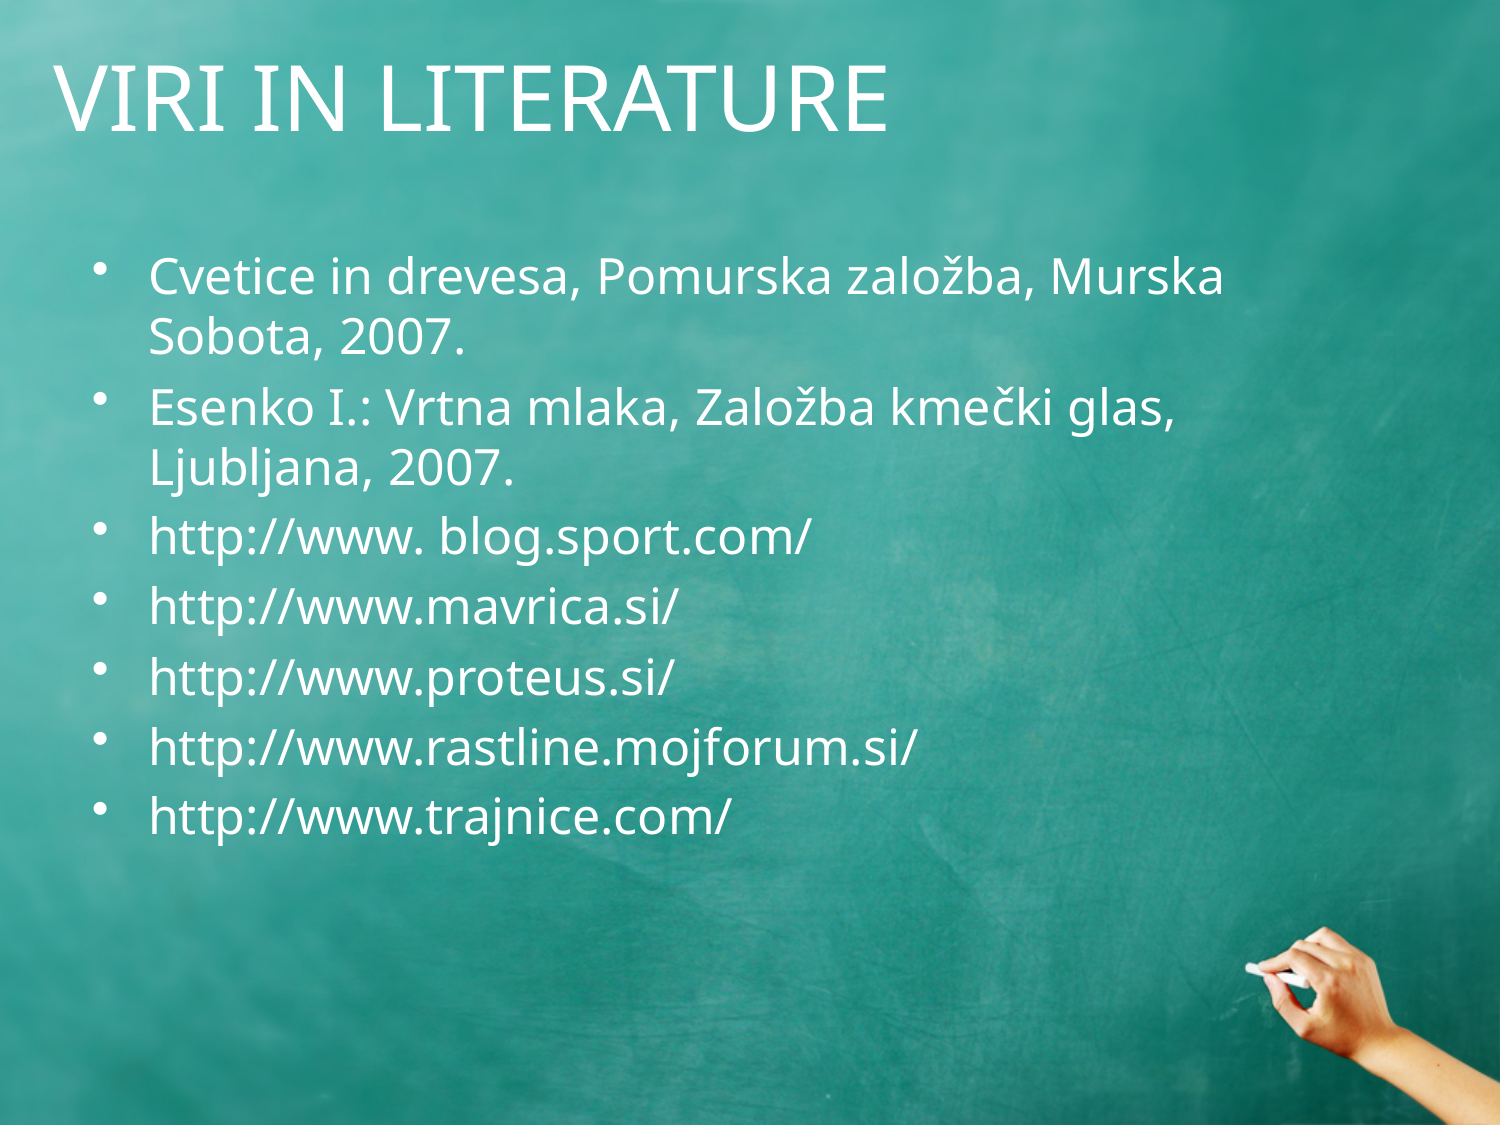

# VIRI IN LITERATURE
Cvetice in drevesa, Pomurska založba, Murska Sobota, 2007.
Esenko I.: Vrtna mlaka, Založba kmečki glas, Ljubljana, 2007.
http://www. blog.sport.com/
http://www.mavrica.si/
http://www.proteus.si/
http://www.rastline.mojforum.si/
http://www.trajnice.com/